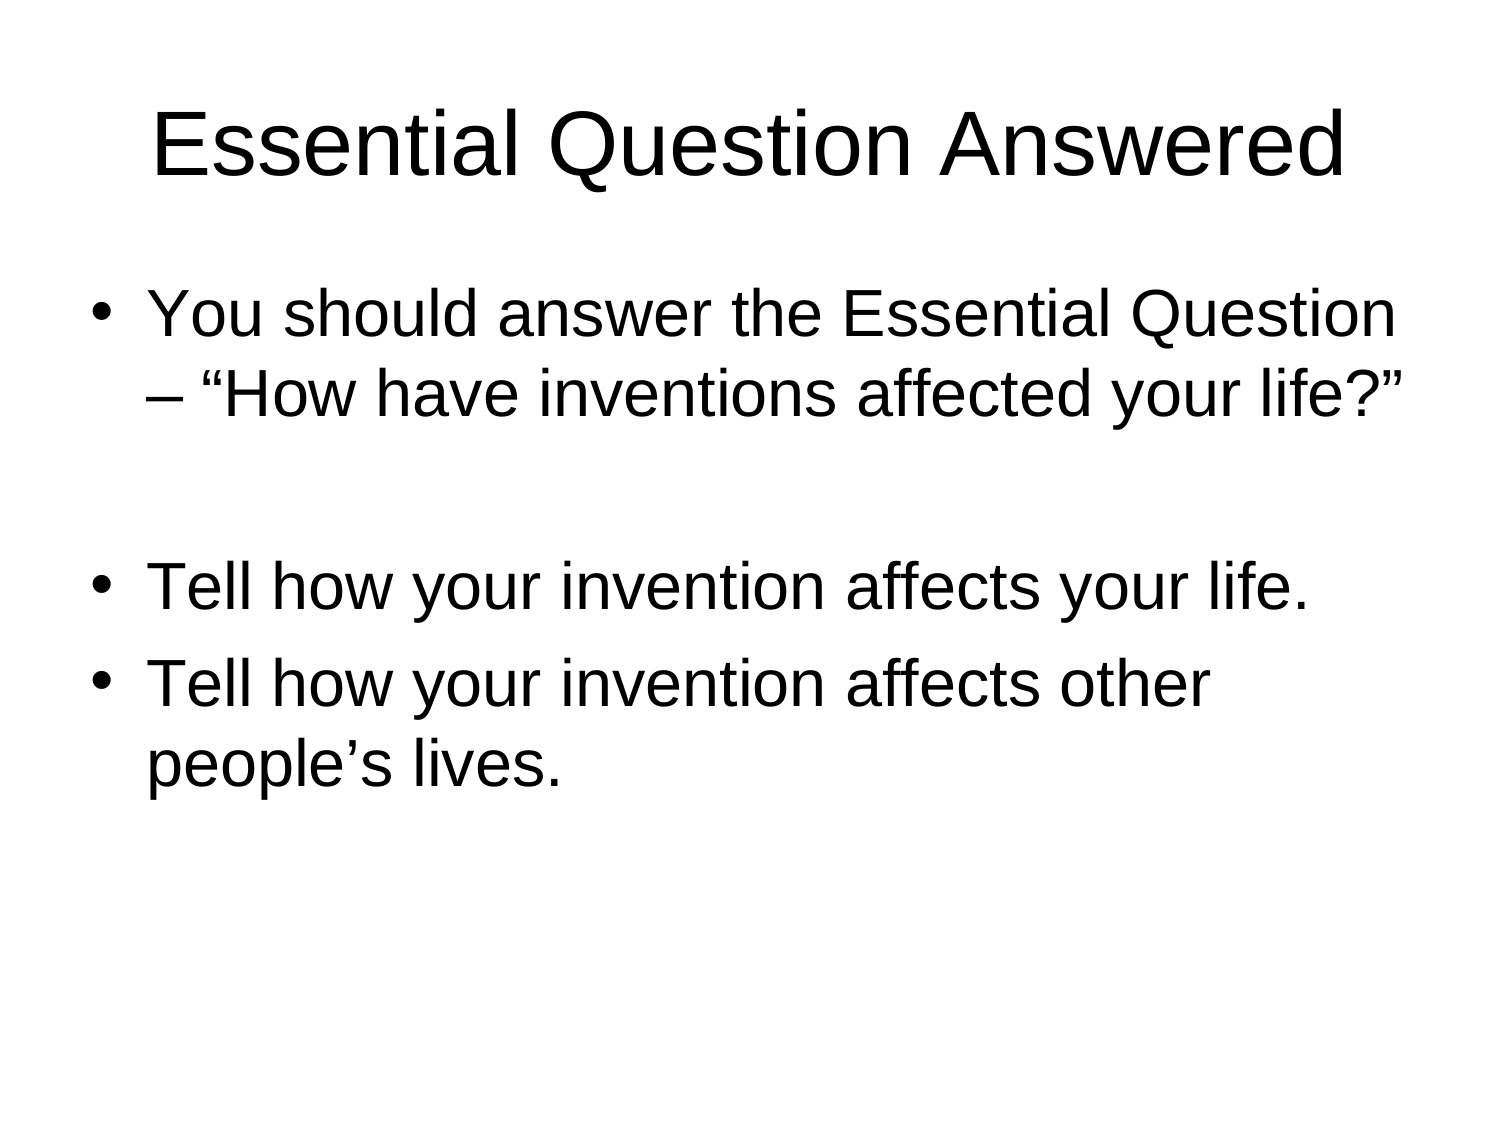

# Essential Question Answered
You should answer the Essential Question – “How have inventions affected your life?”
Tell how your invention affects your life.
Tell how your invention affects other people’s lives.